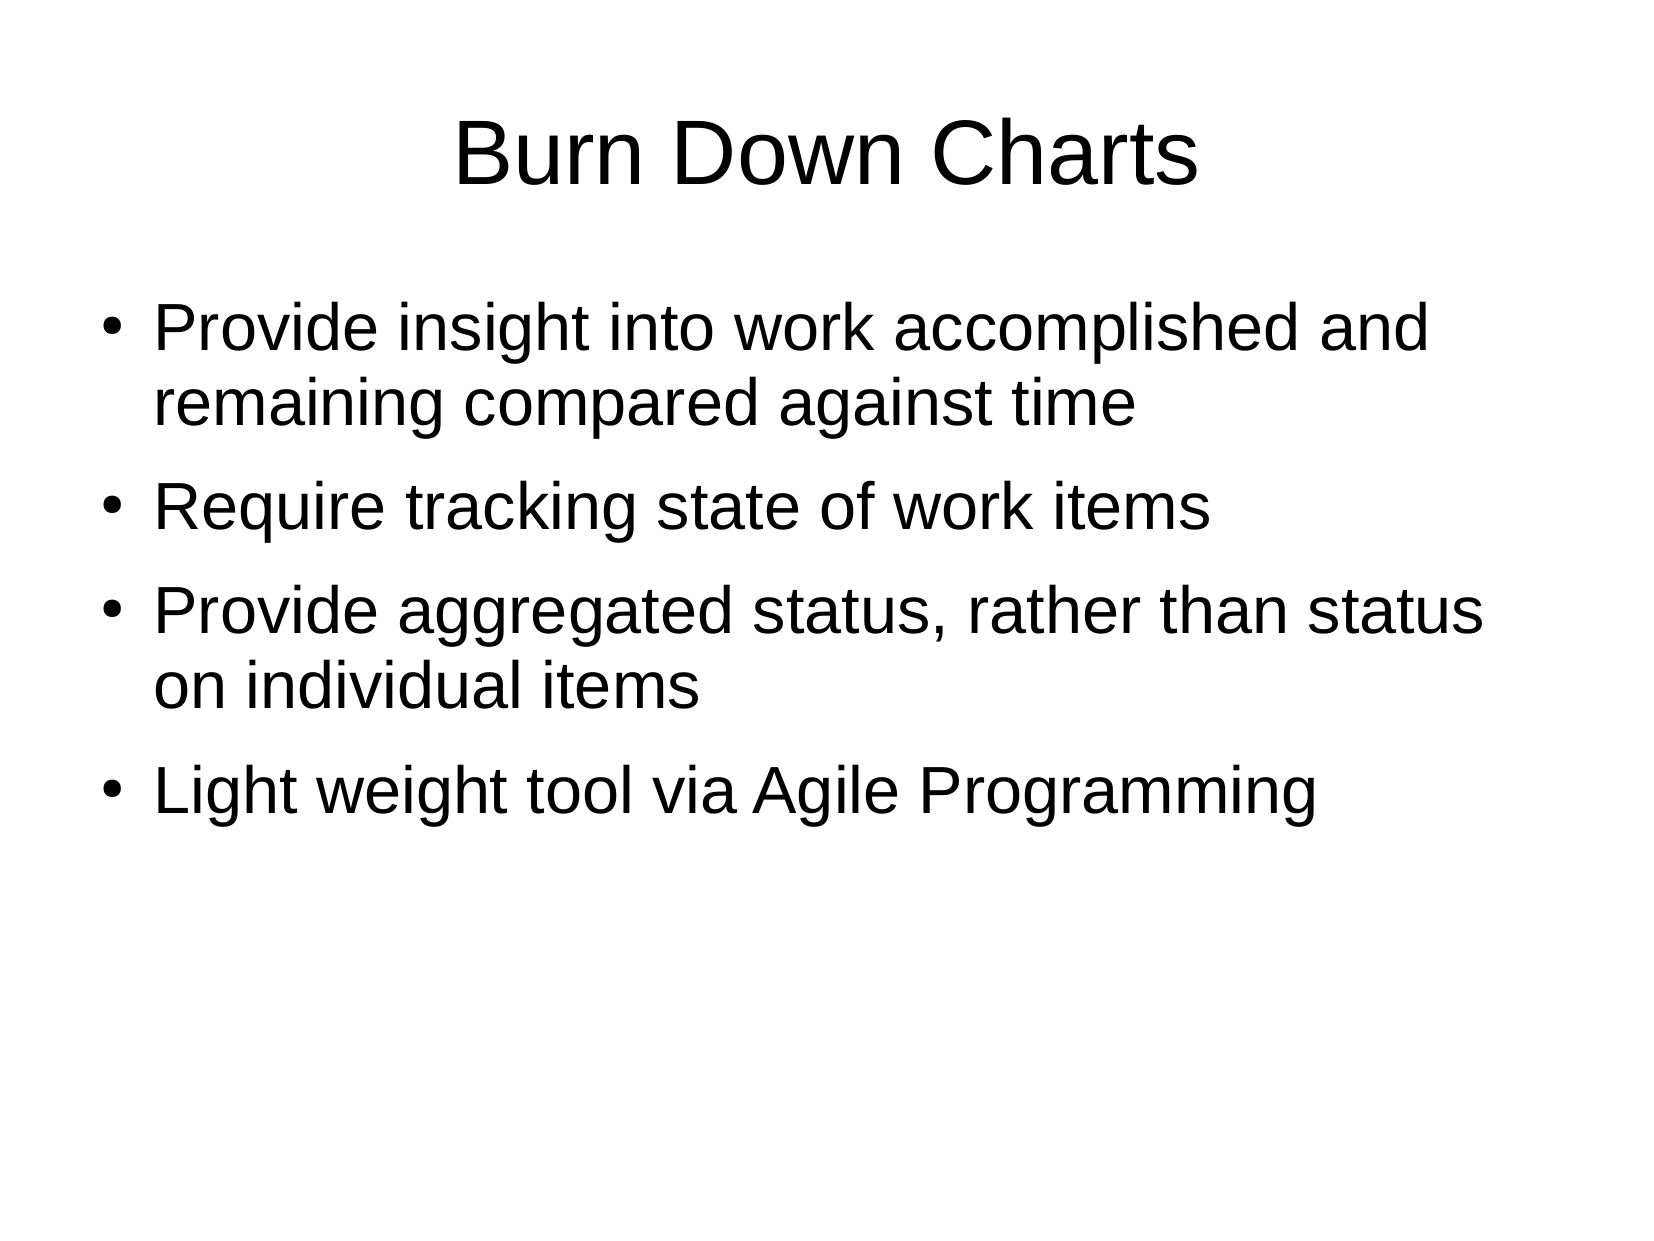

# Burn Down Charts
Provide insight into work accomplished and remaining compared against time
Require tracking state of work items
Provide aggregated status, rather than status on individual items
Light weight tool via Agile Programming